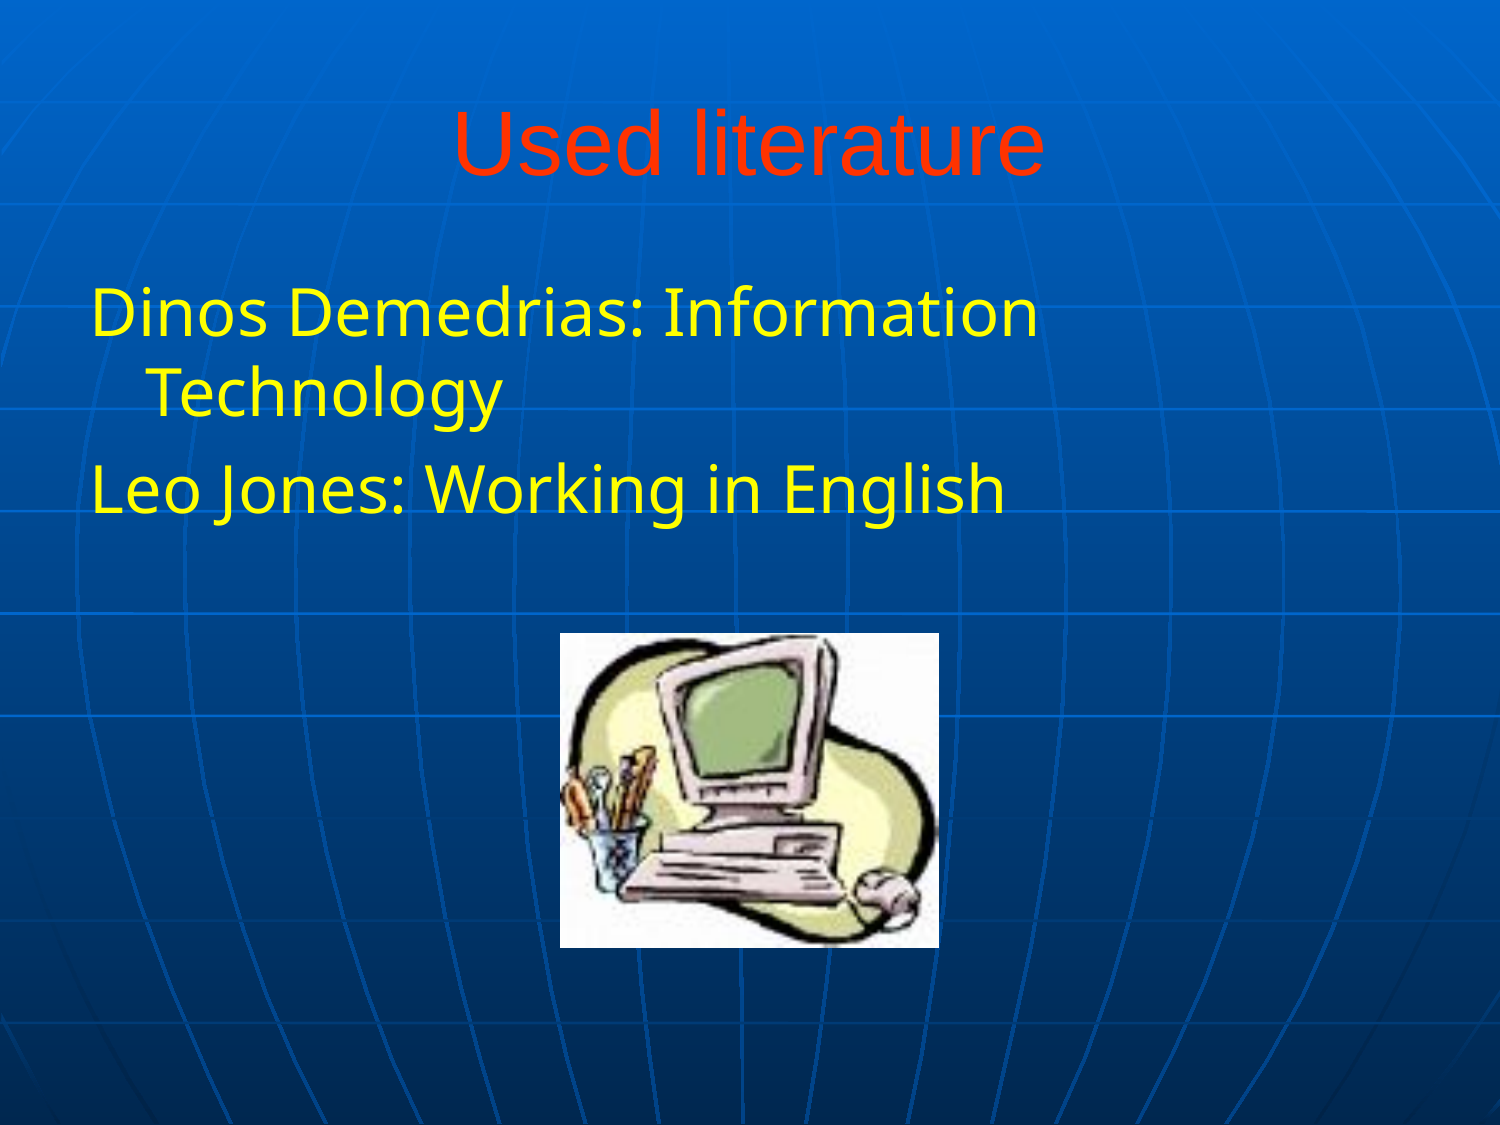

# Used literature
Dinos Demedrias: Information Technology
Leo Jones: Working in English